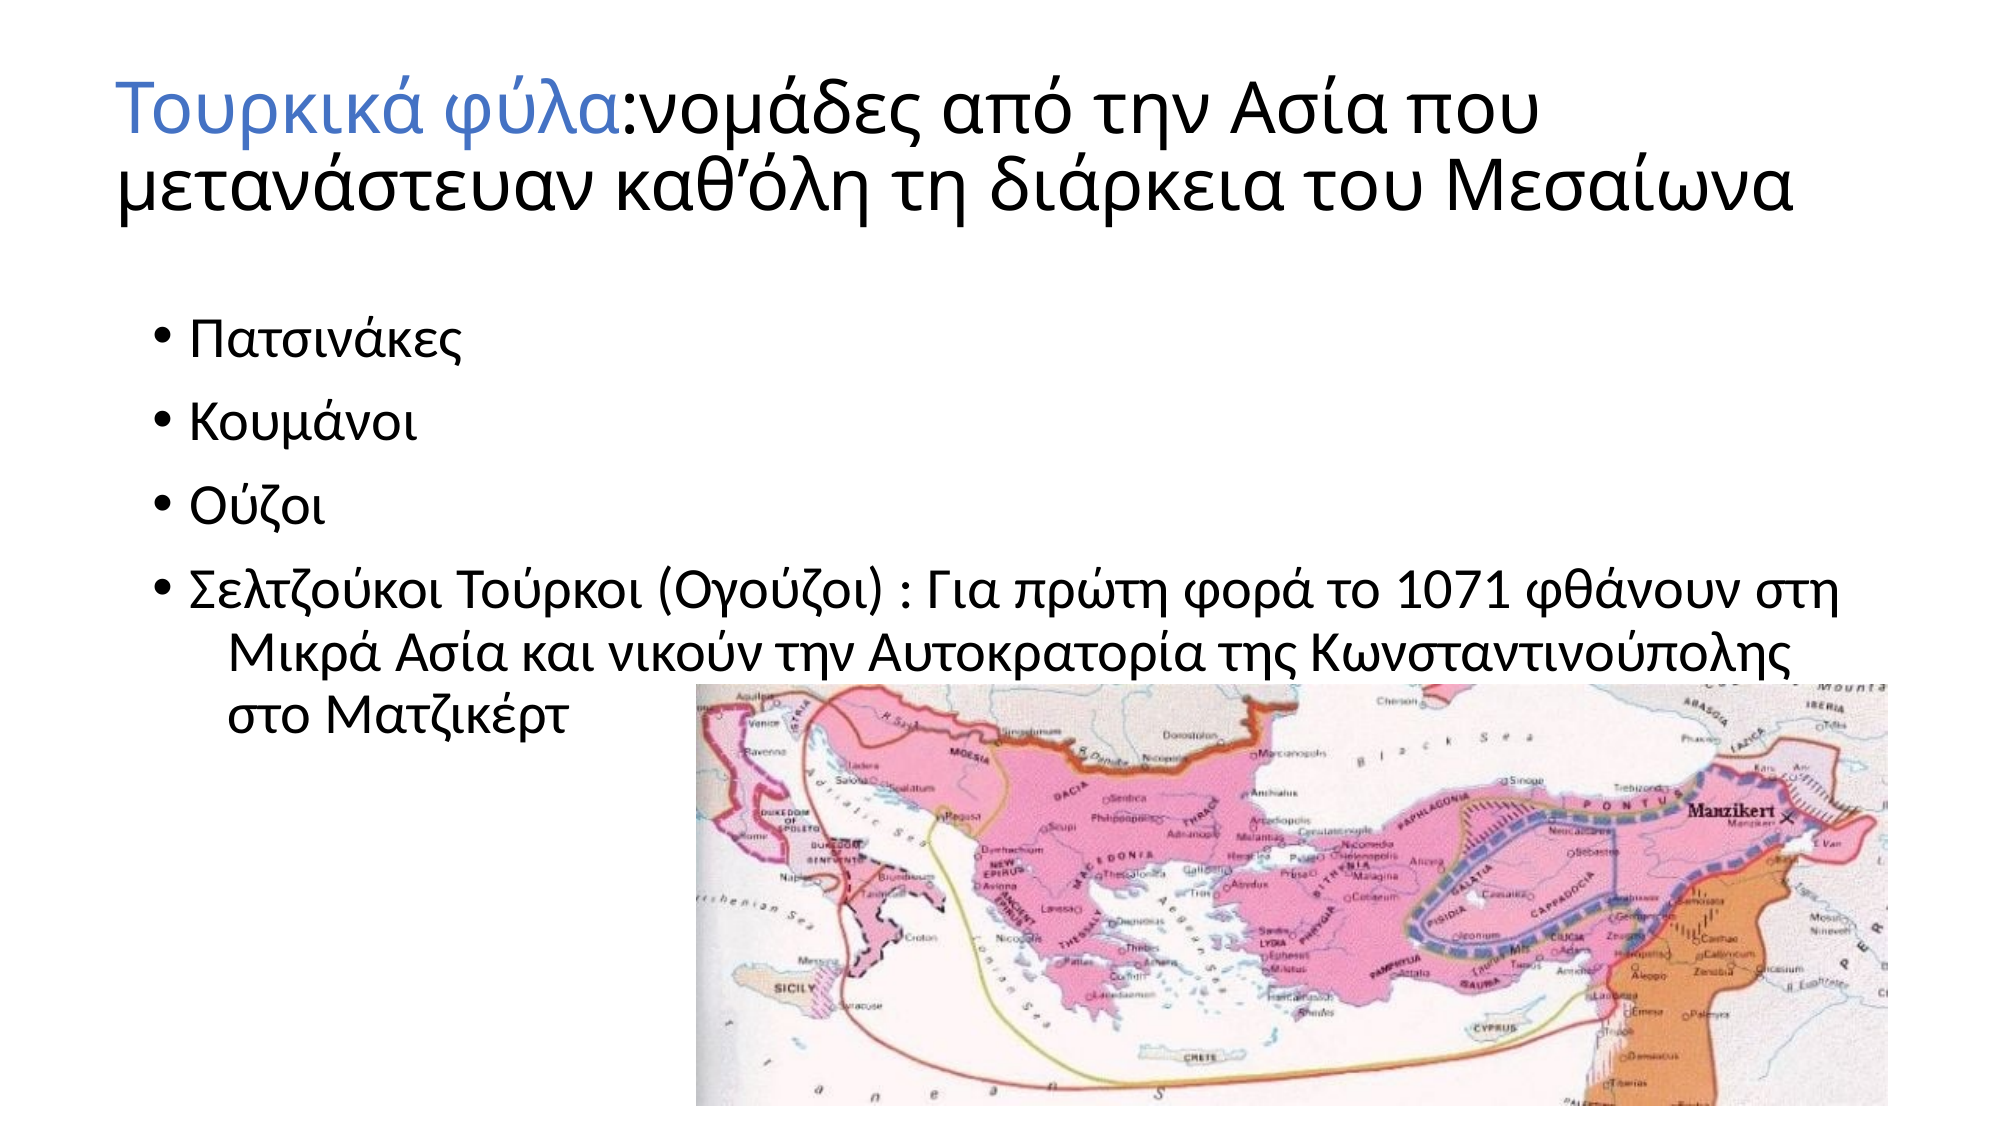

# Τουρκικά φύλα:νομάδες από την Ασία που μετανάστευαν καθ’όλη τη διάρκεια του Μεσαίωνα
Πατσινάκες
Κουμάνοι
Ούζοι
Σελτζούκοι Τούρκοι (Ογούζοι) : Για πρώτη φορά το 1071 φθάνουν στη Μικρά Ασία και νικούν την Αυτοκρατορία της Κωνσταντινούπολης στο Ματζικέρτ